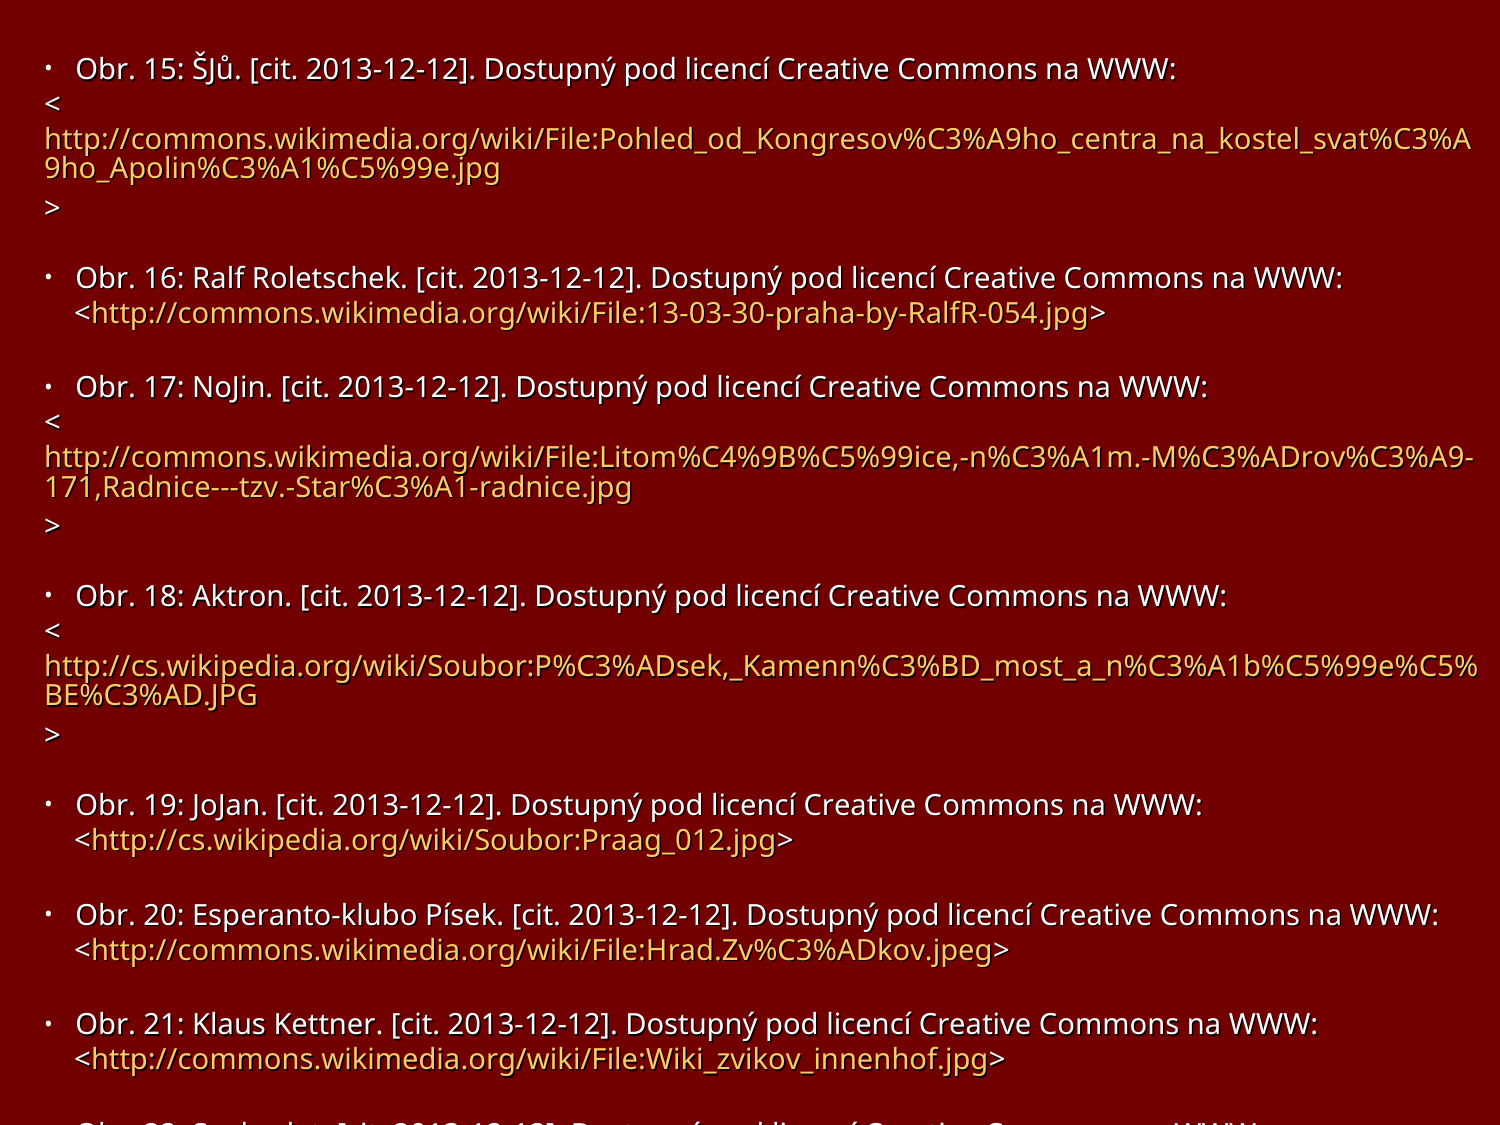

Obr. 15: ŠJů. [cit. 2013-12-12]. Dostupný pod licencí Creative Commons na WWW:
<http://commons.wikimedia.org/wiki/File:Pohled_od_Kongresov%C3%A9ho_centra_na_kostel_svat%C3%A9ho_Apolin%C3%A1%C5%99e.jpg>
 Obr. 16: Ralf Roletschek. [cit. 2013-12-12]. Dostupný pod licencí Creative Commons na WWW:
 <http://commons.wikimedia.org/wiki/File:13-03-30-praha-by-RalfR-054.jpg>
 Obr. 17: NoJin. [cit. 2013-12-12]. Dostupný pod licencí Creative Commons na WWW:
<http://commons.wikimedia.org/wiki/File:Litom%C4%9B%C5%99ice,-n%C3%A1m.-M%C3%ADrov%C3%A9-171,Radnice---tzv.-Star%C3%A1-radnice.jpg>
 Obr. 18: Aktron. [cit. 2013-12-12]. Dostupný pod licencí Creative Commons na WWW:
<http://cs.wikipedia.org/wiki/Soubor:P%C3%ADsek,_Kamenn%C3%BD_most_a_n%C3%A1b%C5%99e%C5%BE%C3%AD.JPG>
 Obr. 19: JoJan. [cit. 2013-12-12]. Dostupný pod licencí Creative Commons na WWW:
 <http://cs.wikipedia.org/wiki/Soubor:Praag_012.jpg>
 Obr. 20: Esperanto-klubo Písek. [cit. 2013-12-12]. Dostupný pod licencí Creative Commons na WWW:
 <http://commons.wikimedia.org/wiki/File:Hrad.Zv%C3%ADkov.jpeg>
 Obr. 21: Klaus Kettner. [cit. 2013-12-12]. Dostupný pod licencí Creative Commons na WWW:
 <http://commons.wikimedia.org/wiki/File:Wiki_zvikov_innenhof.jpg>
 Obr. 22: Svobodat. [cit. 2013-12-12]. Dostupný pod licencí Creative Commons na WWW:
 <http://cs.wikipedia.org/wiki/Soubor:Krivoklat_castle_01.jpg>
 Obr. 23: Prazak. [cit. 2013-12-12]. Dostupný pod licencí Creative Commons na WWW:
 <http://cs.wikipedia.org/wiki/Soubor:Hrad_Karl%C5%A1tejn.jpg>